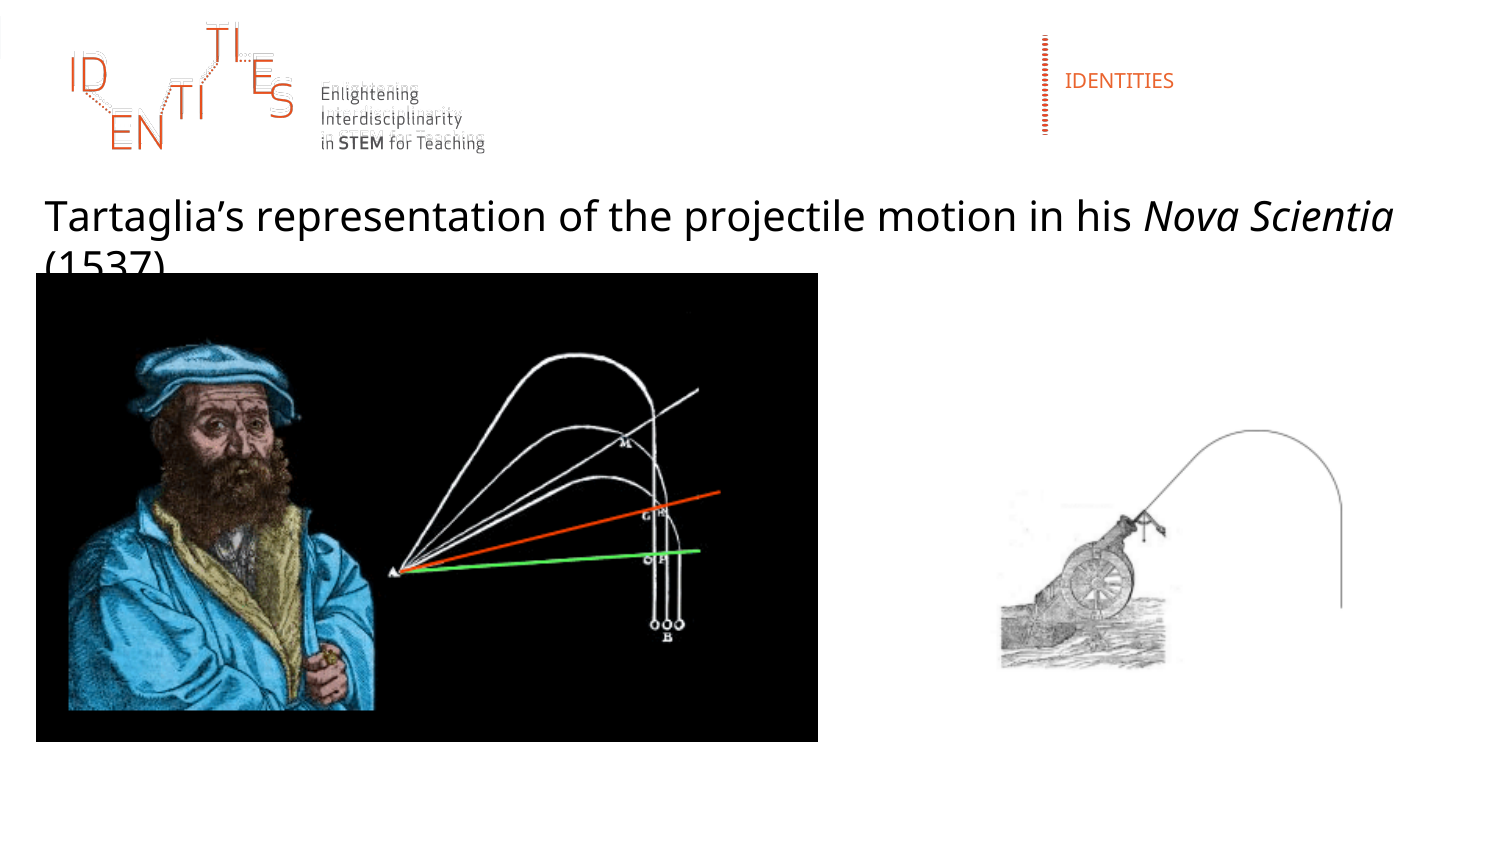

IDENTITIES
Tartaglia’s representation of the projectile motion in his Nova Scientia (1537).